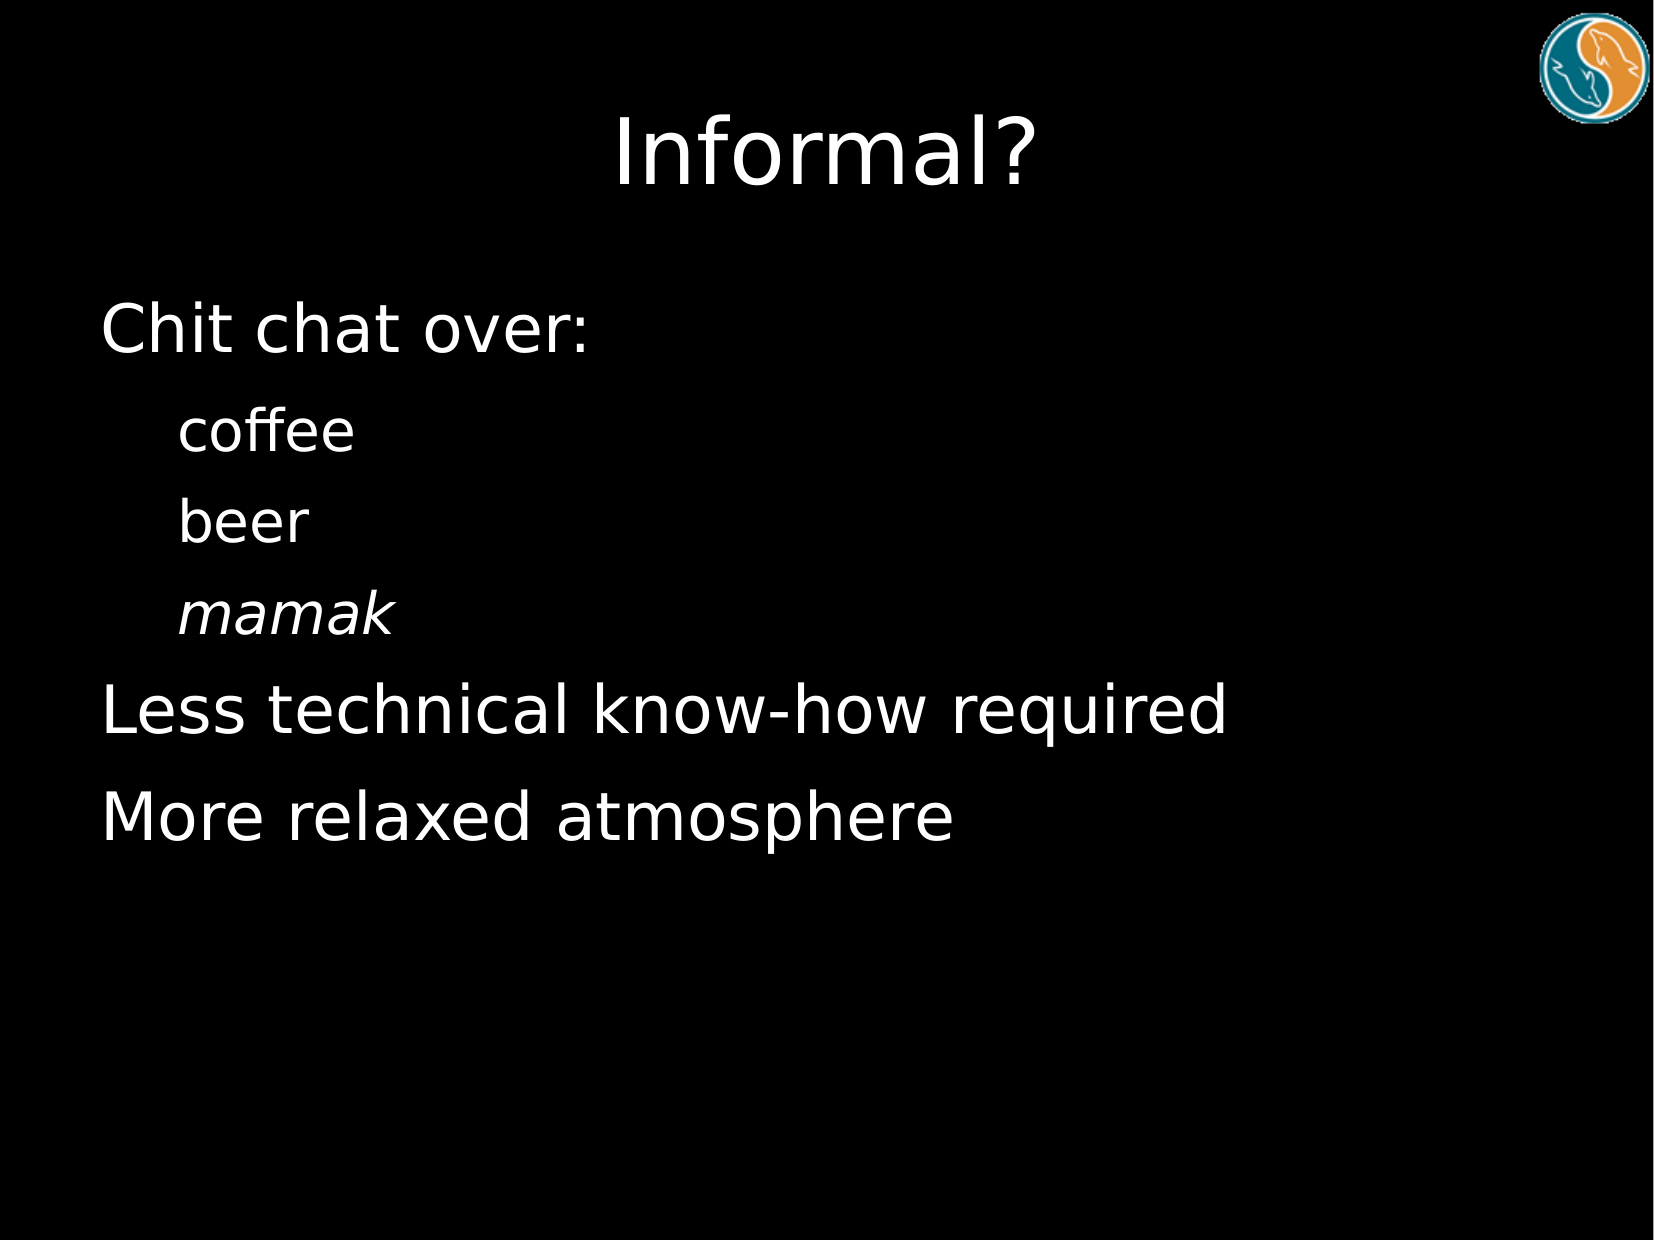

# Informal?
Chit chat over:
coffee
beer
mamak
Less technical know-how required
More relaxed atmosphere